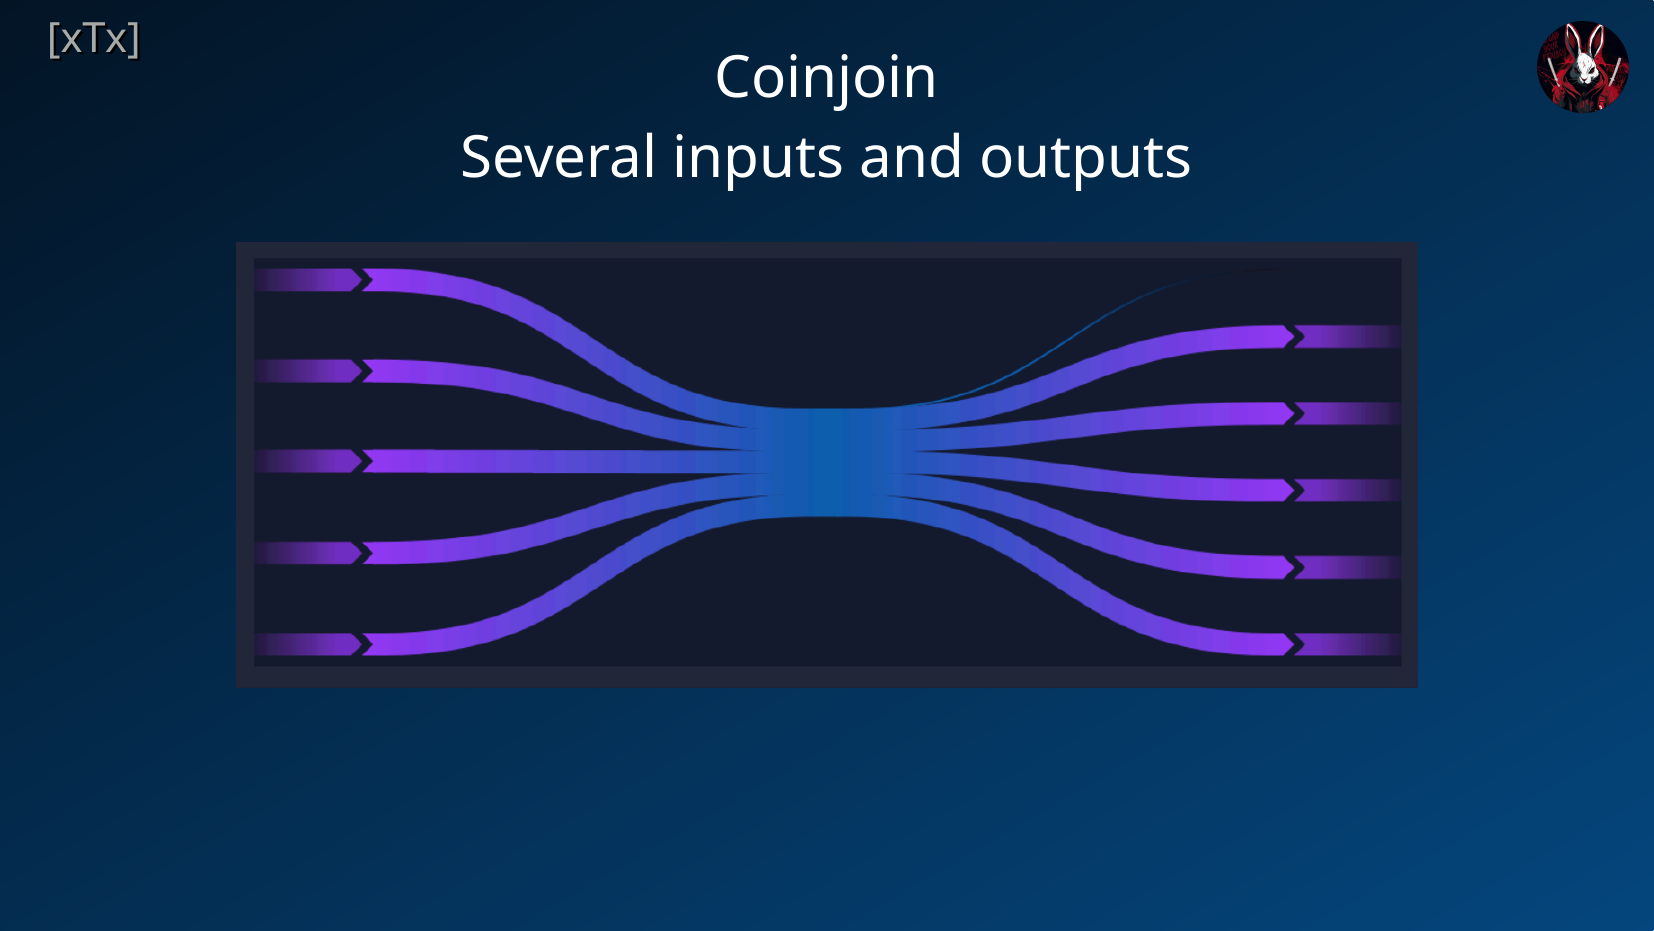

[xTx]
# Coinjoin
Several inputs and outputs